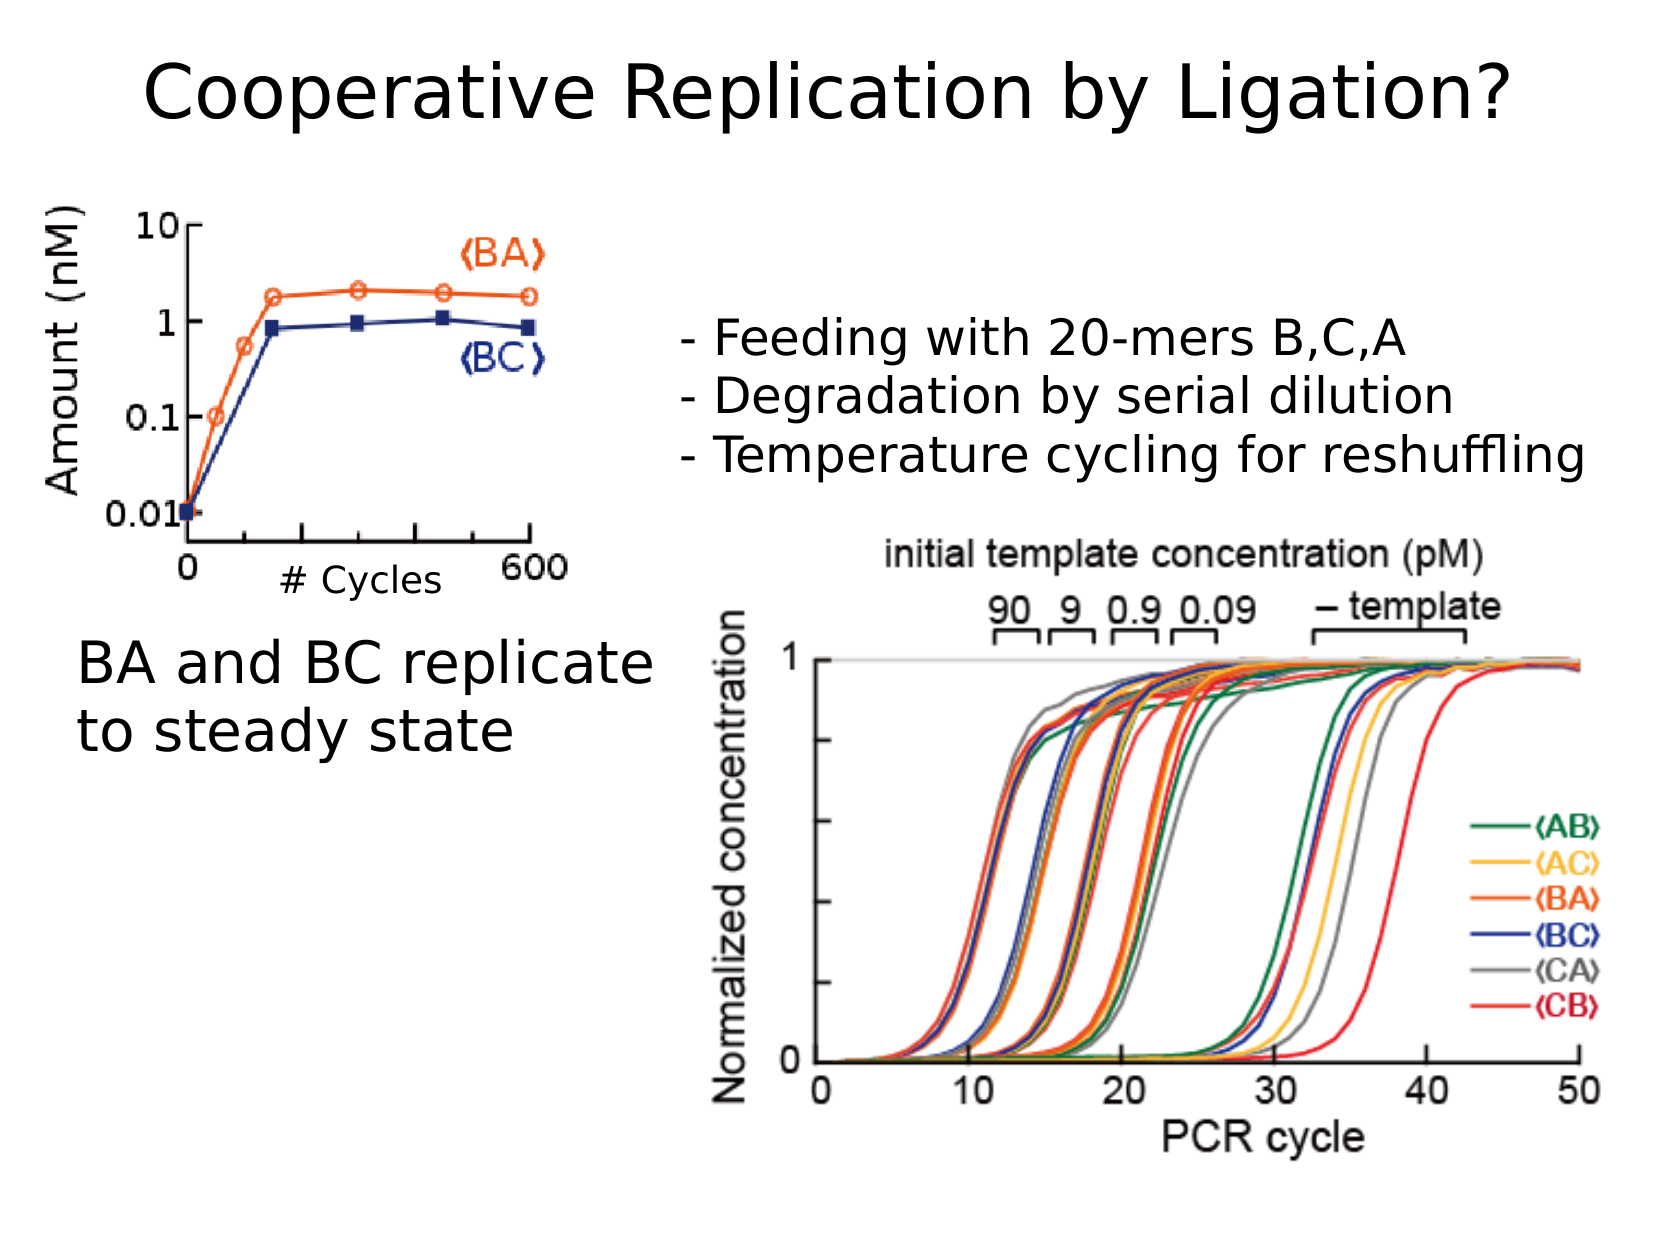

# Cooperative Replication by Ligation?
...BCA...
...BAC...
- Feeding with 20-mers B,C,A
- Degradation by serial dilution
- Temperature cycling for reshuffling
# Cycles
BA and BC replicate
to steady state